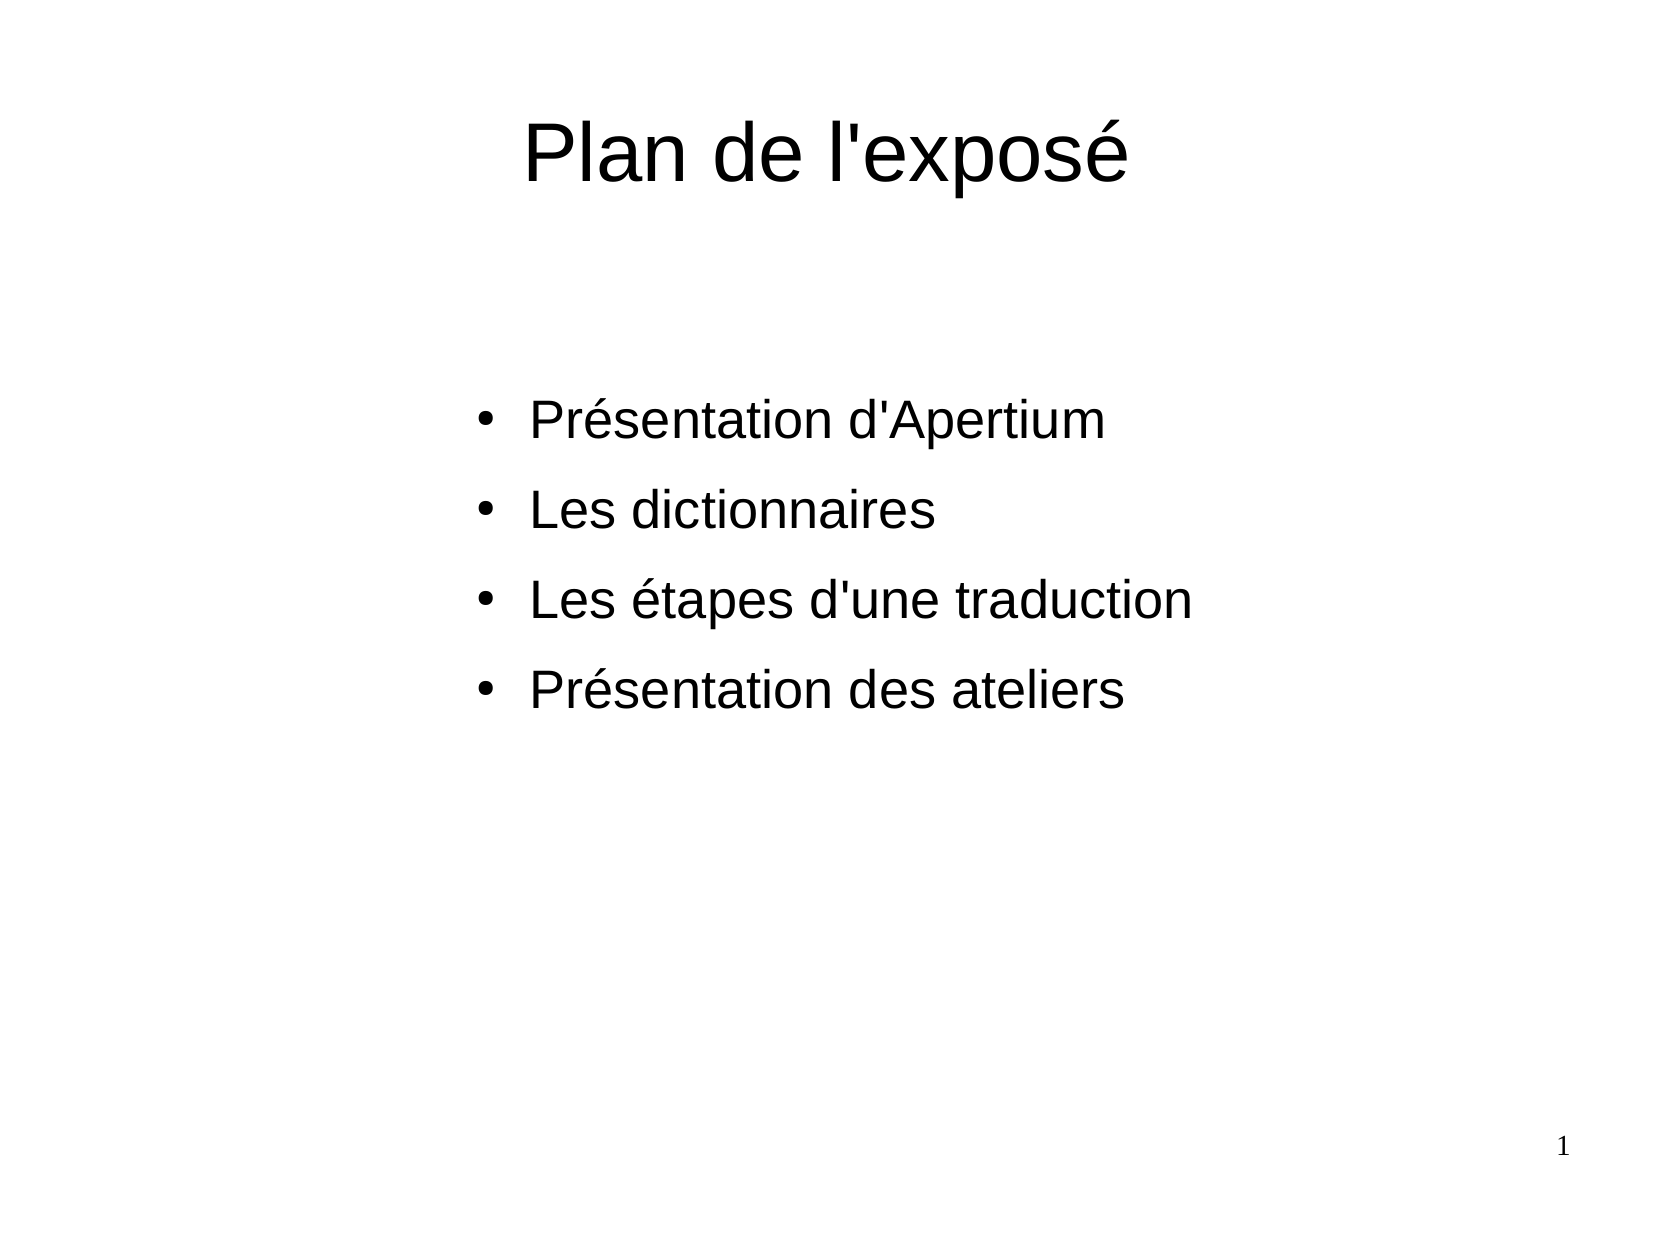

# Plan de l'exposé
Présentation d'Apertium
Les dictionnaires
Les étapes d'une traduction
Présentation des ateliers
1